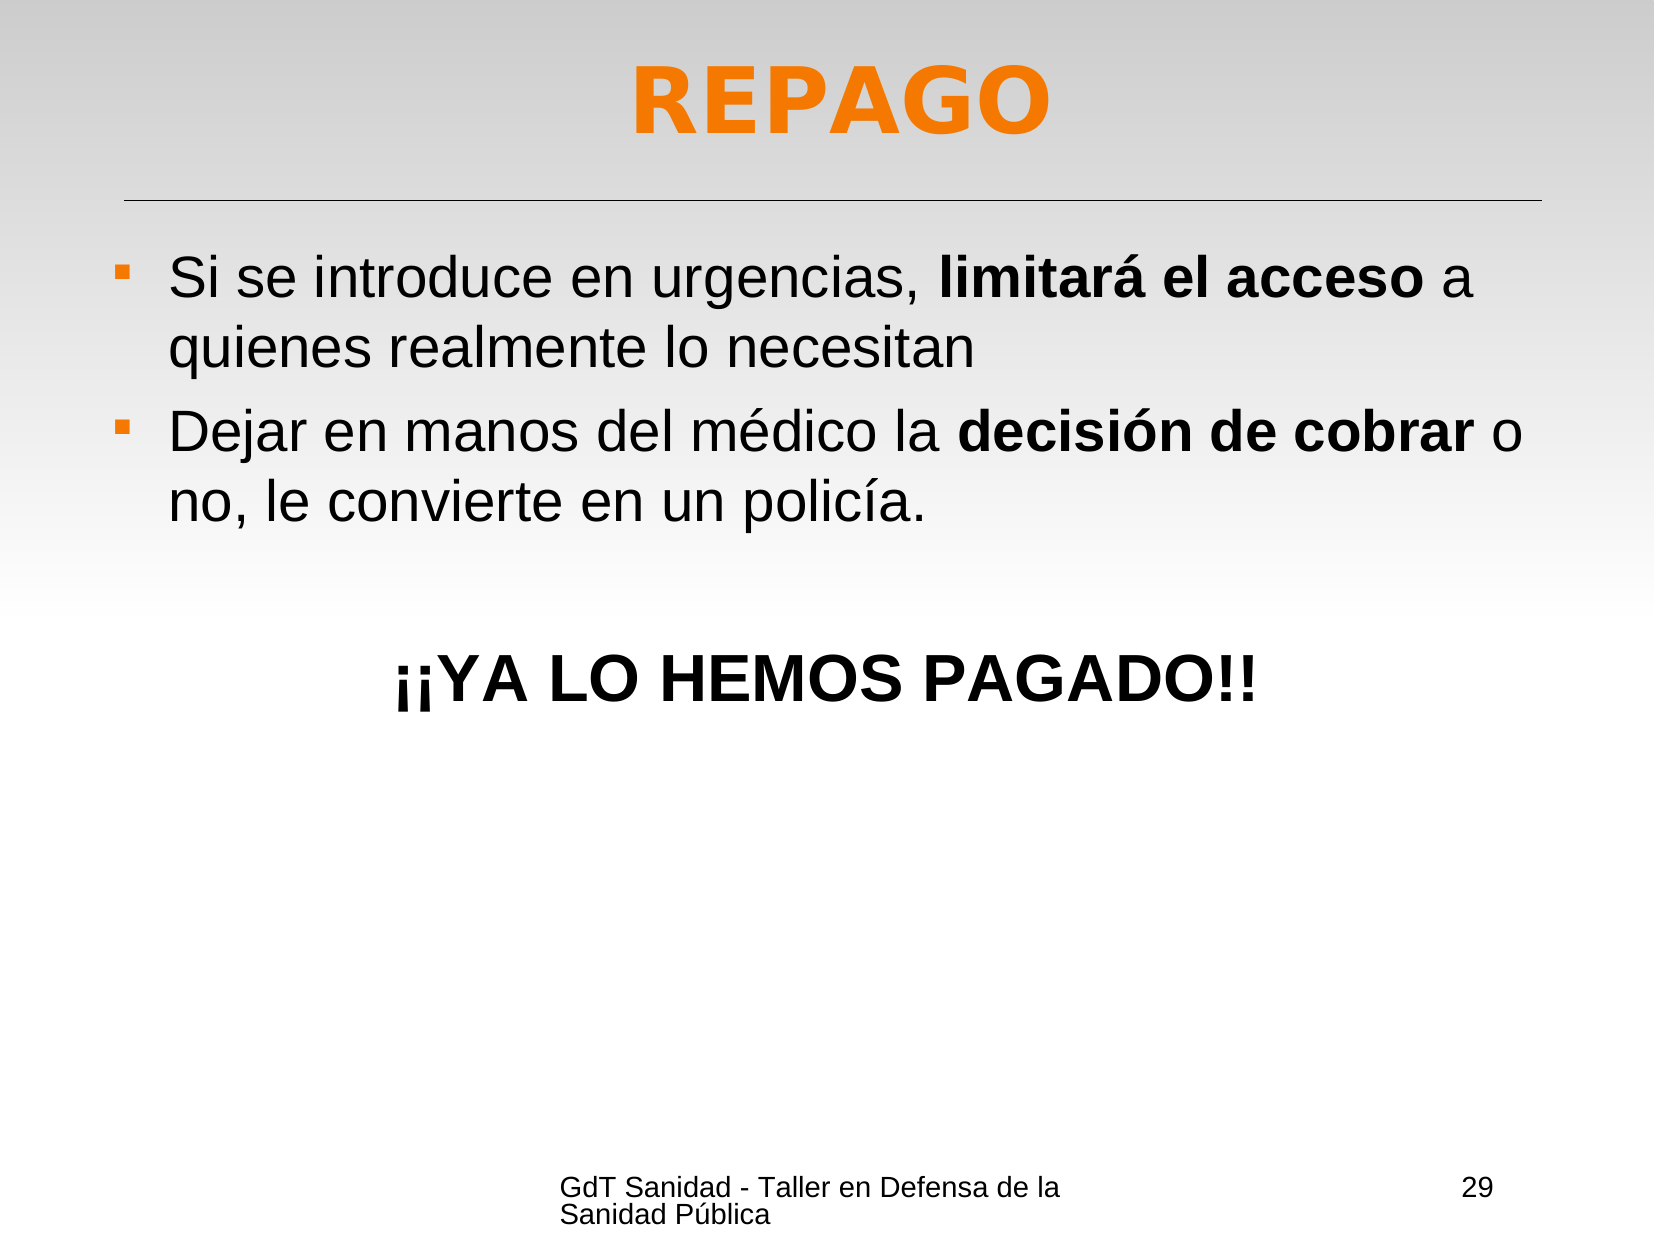

# REPAGO
Si se introduce en urgencias, limitará el acceso a quienes realmente lo necesitan
Dejar en manos del médico la decisión de cobrar o no, le convierte en un policía.
¡¡YA LO HEMOS PAGADO!!
GdT Sanidad - Taller en Defensa de la Sanidad Pública
29